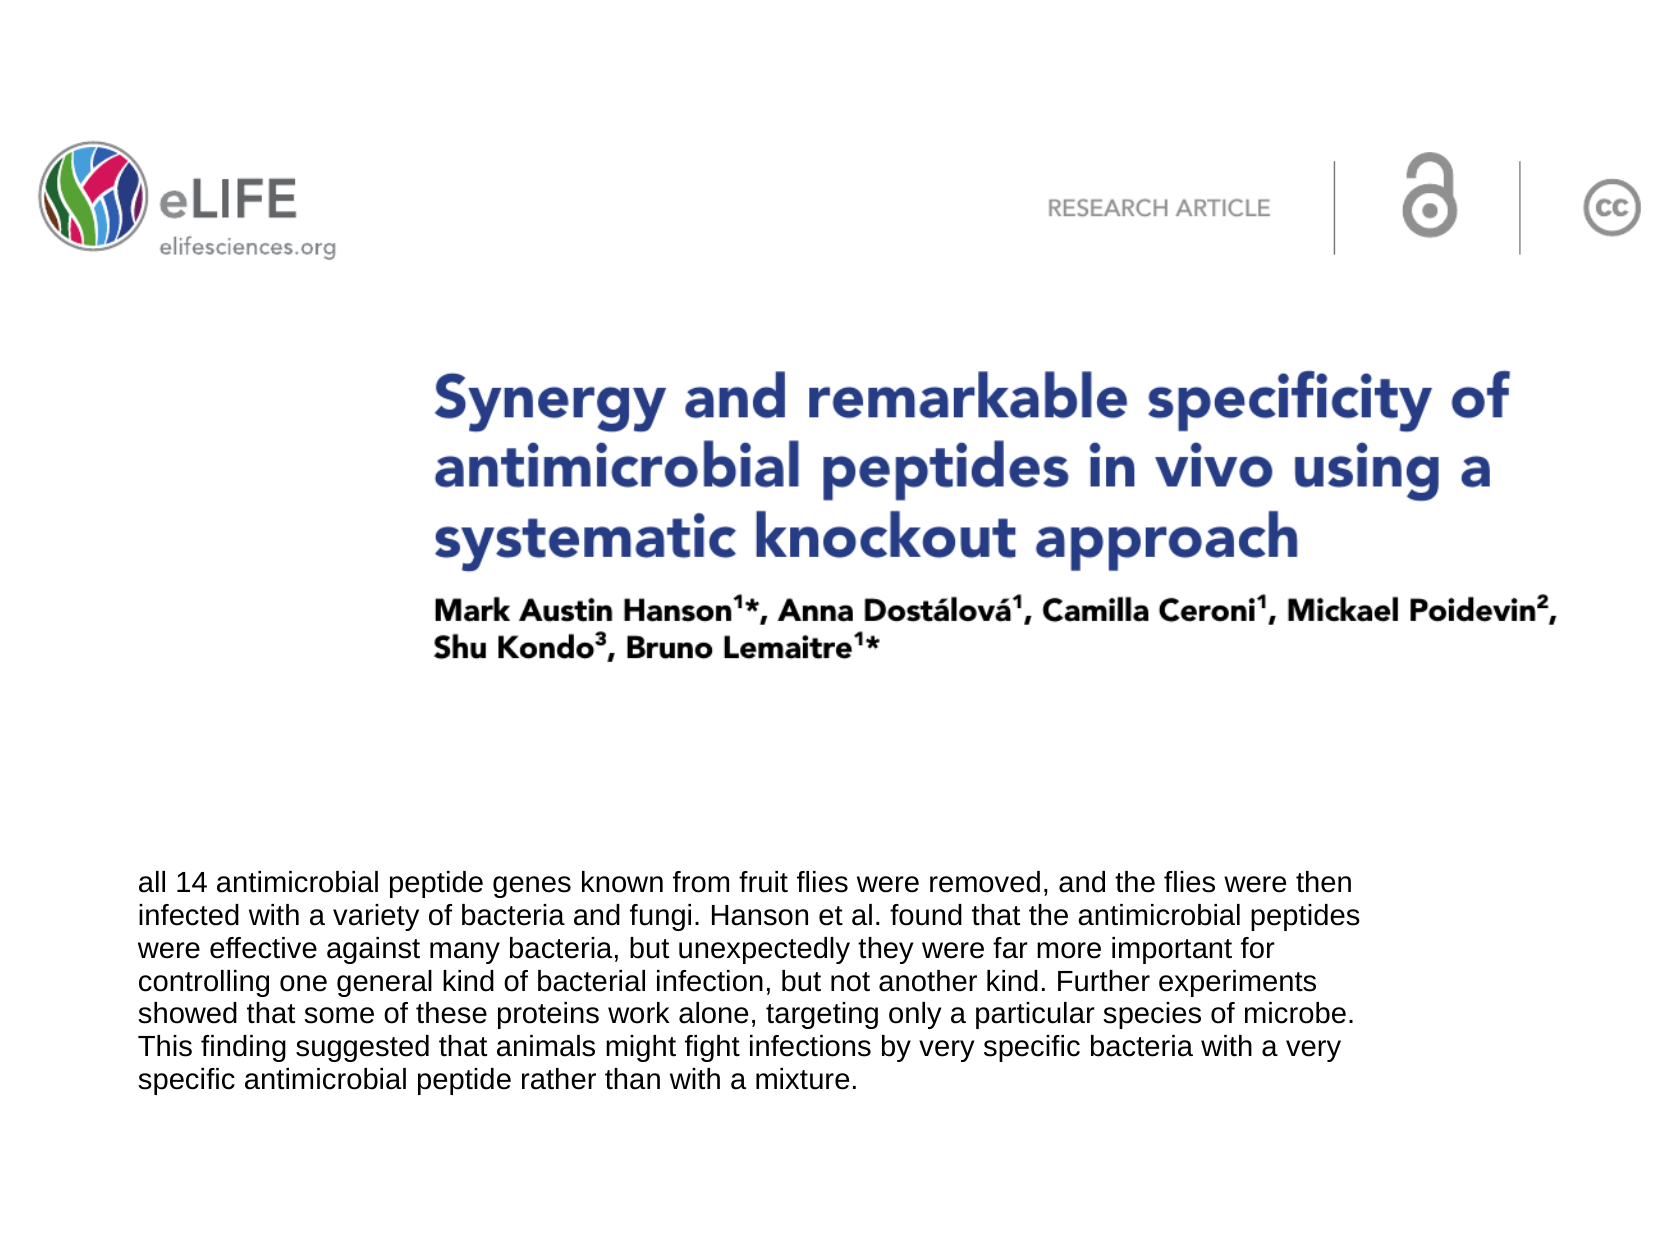

all 14 antimicrobial peptide genes known from fruit flies were removed, and the flies were then infected with a variety of bacteria and fungi. Hanson et al. found that the antimicrobial peptides were effective against many bacteria, but unexpectedly they were far more important for controlling one general kind of bacterial infection, but not another kind. Further experiments showed that some of these proteins work alone, targeting only a particular species of microbe. This finding suggested that animals might fight infections by very specific bacteria with a very specific antimicrobial peptide rather than with a mixture.